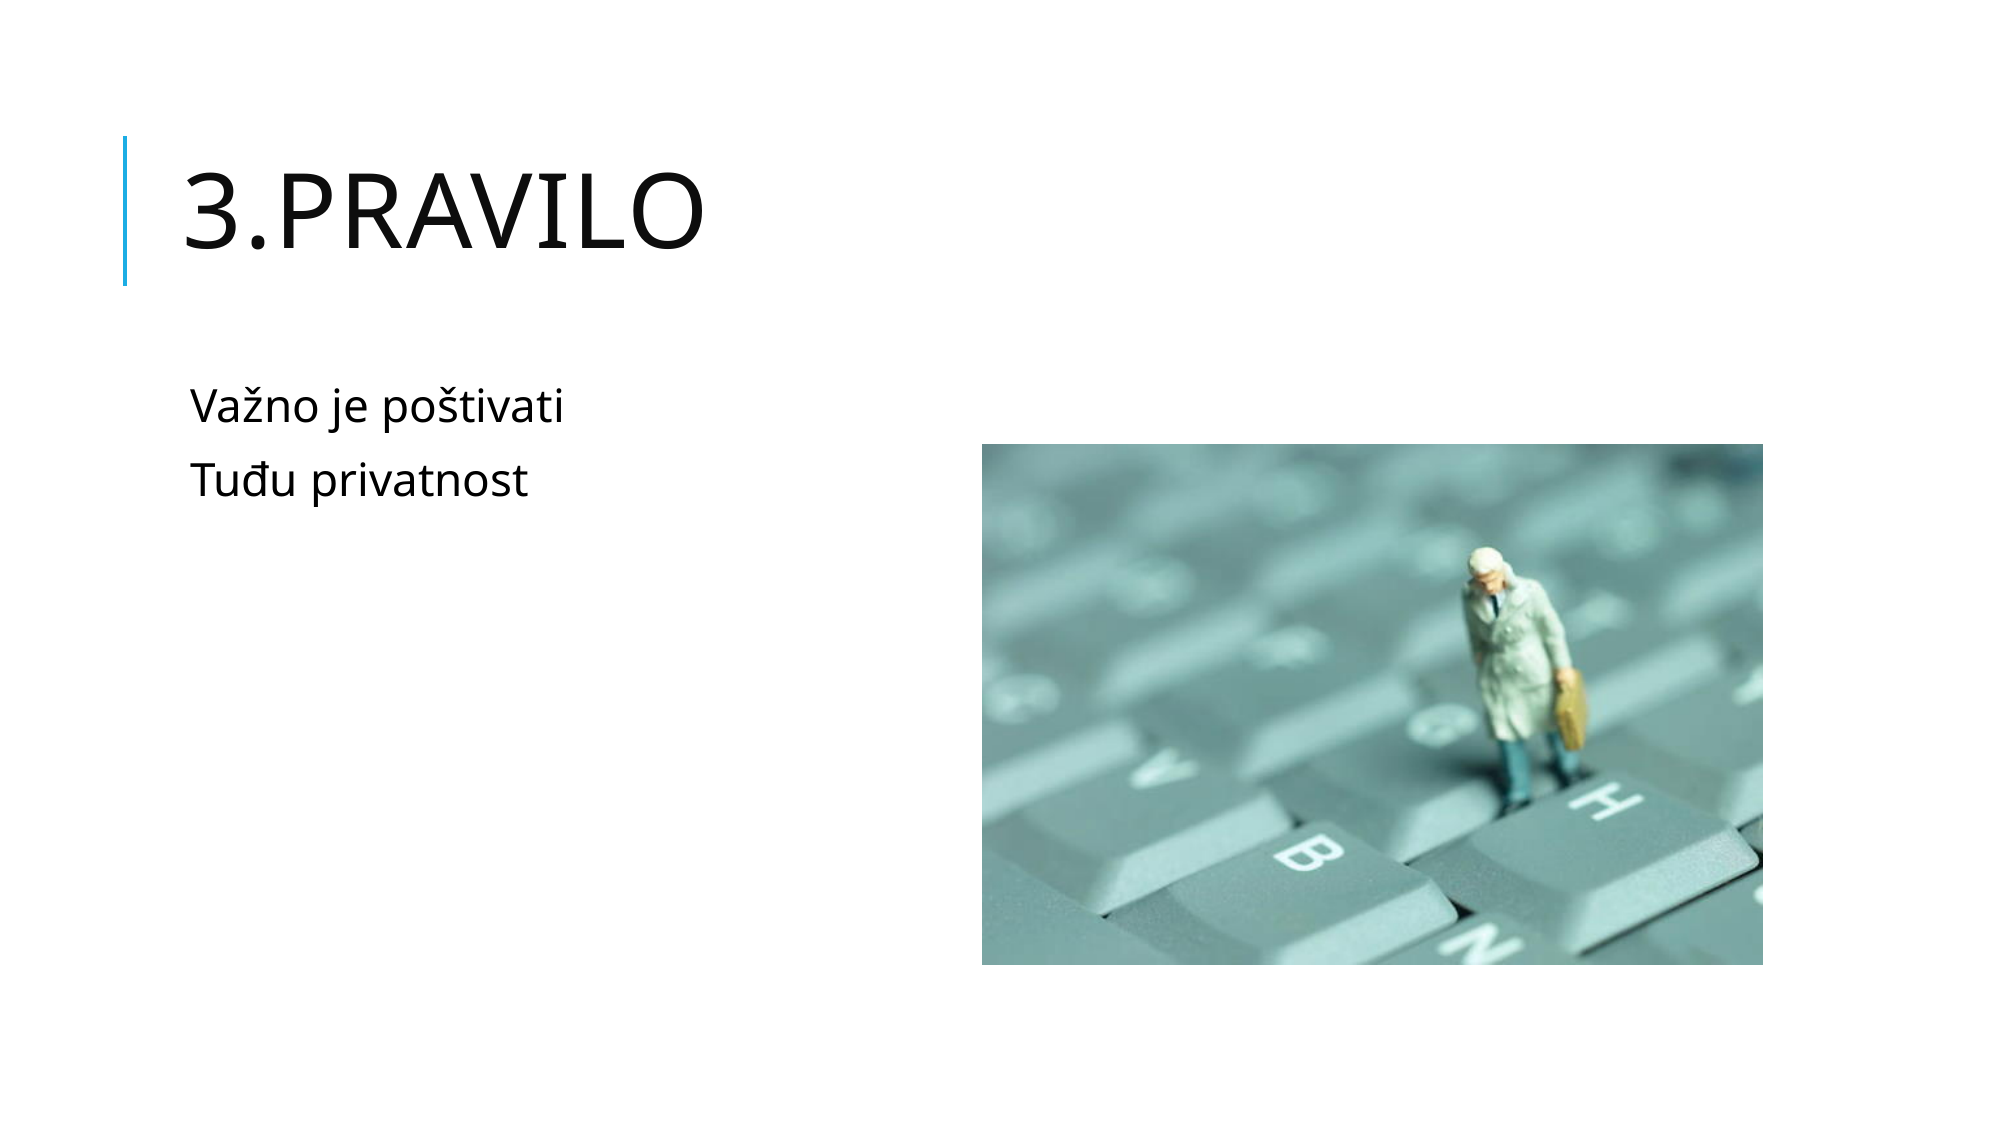

# 3.pravilo
Važno je poštivati
Tuđu privatnost